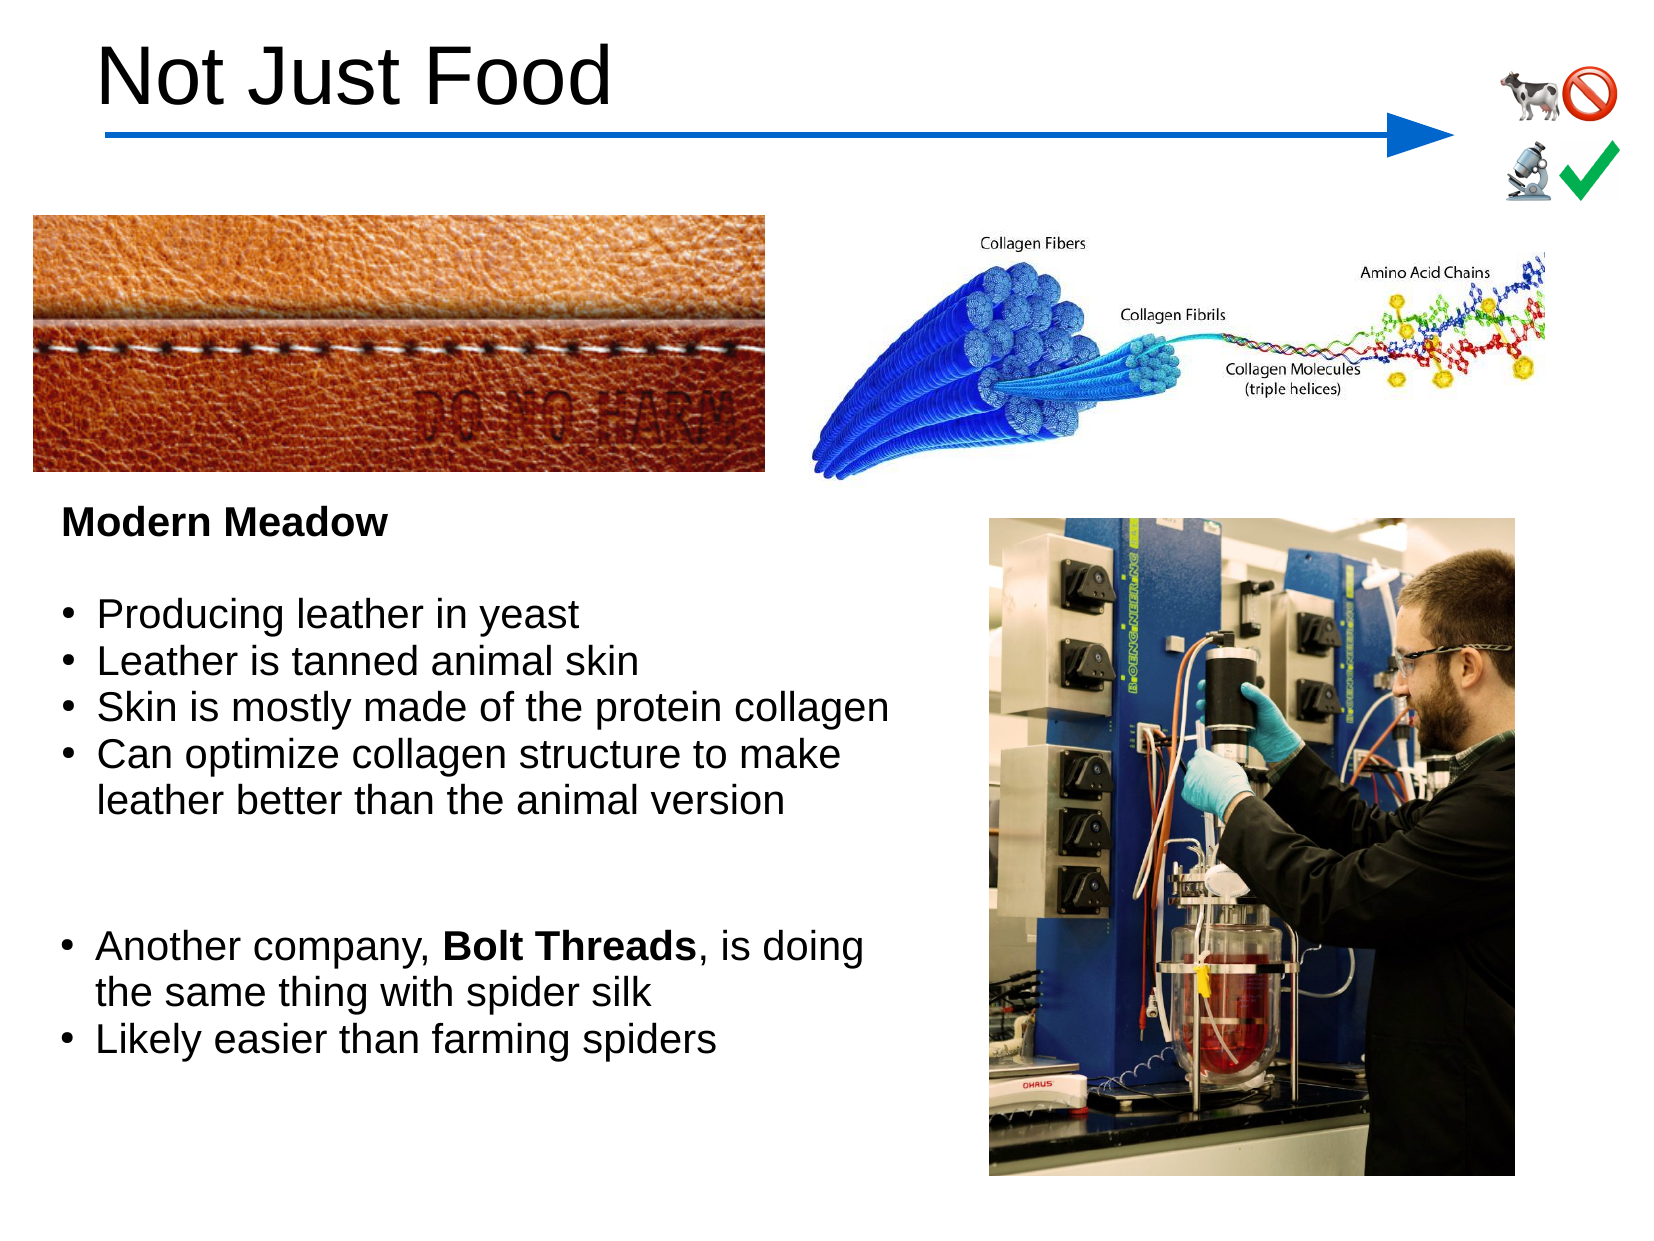

Not Just Food
Modern Meadow
Producing leather in yeast
Leather is tanned animal skin
Skin is mostly made of the protein collagen
Can optimize collagen structure to make leather better than the animal version
Another company, Bolt Threads, is doing the same thing with spider silk
Likely easier than farming spiders